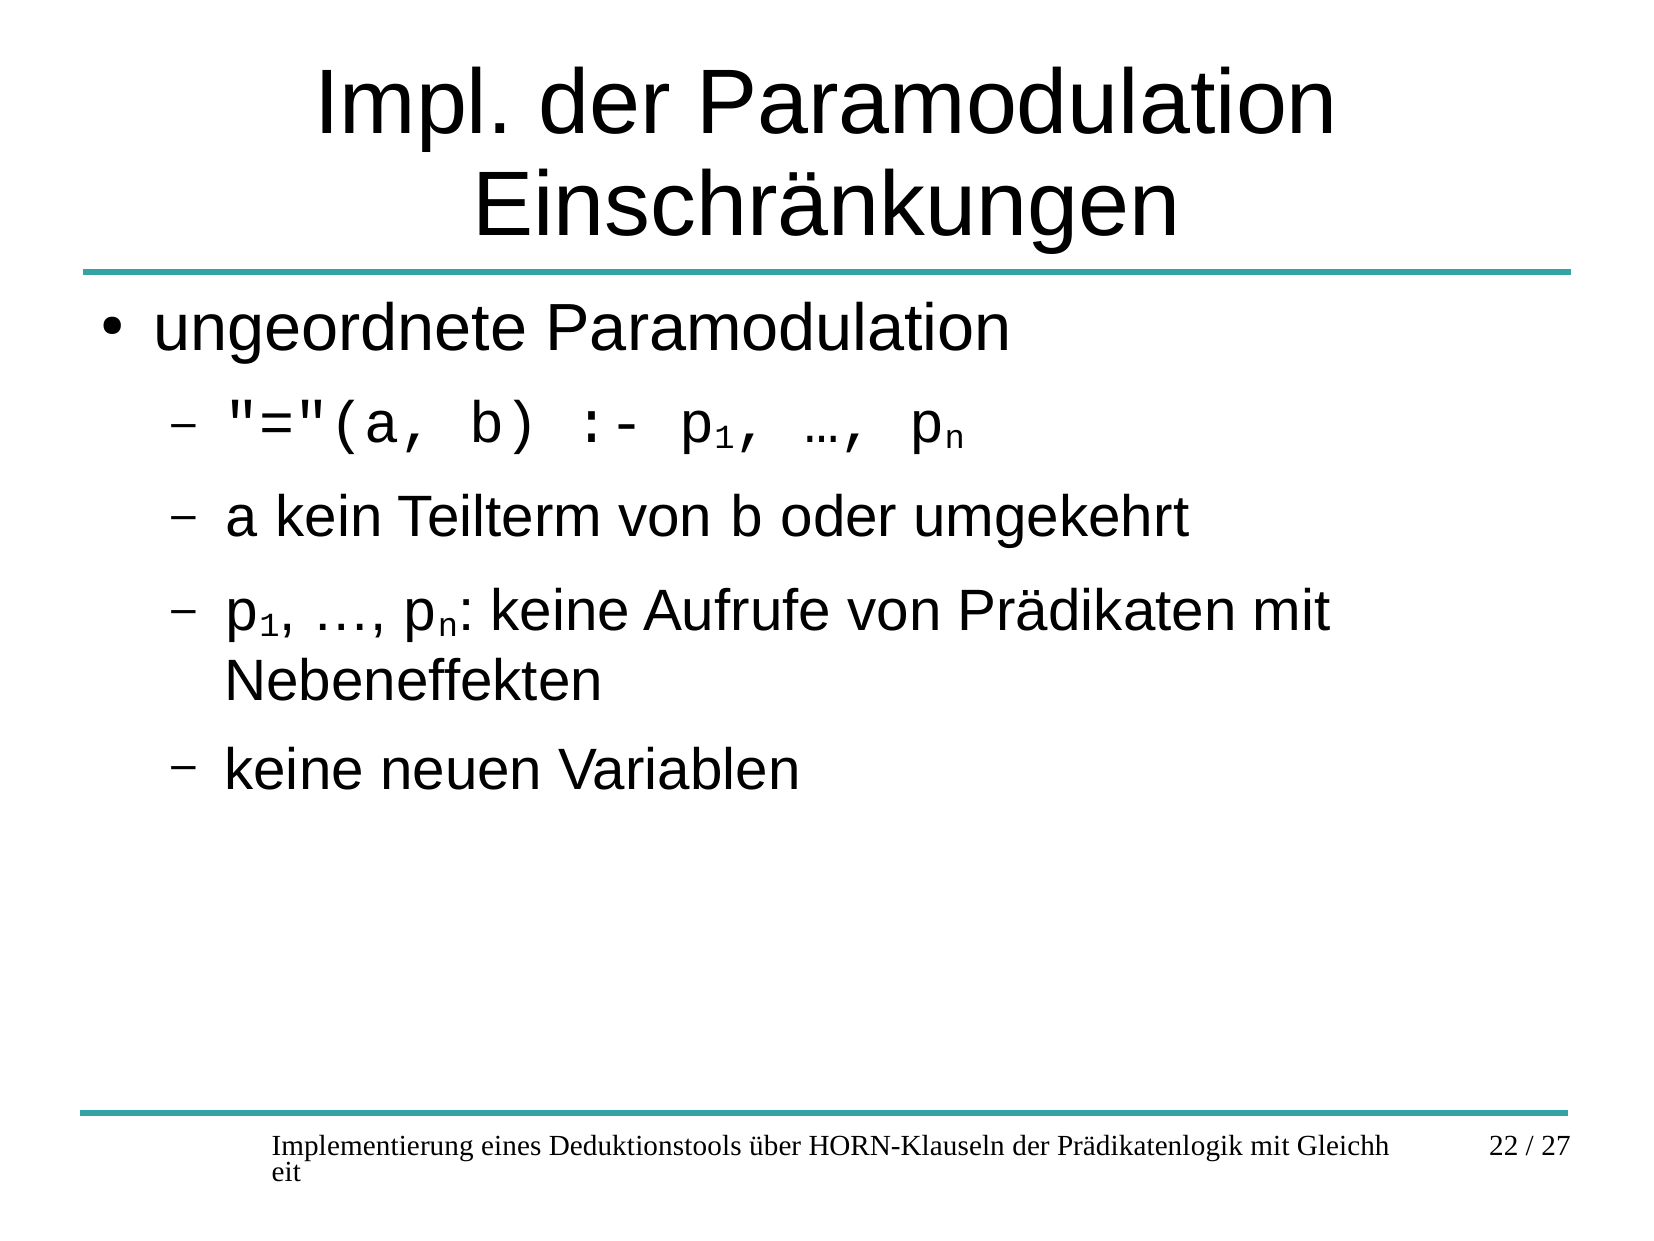

# Impl. der Paramodulation Einschränkungen
ungeordnete Paramodulation
"="(a, b) :- p1, …, pn
a kein Teilterm von b oder umgekehrt
p1, …, pn: keine Aufrufe von Prädikaten mit Nebeneffekten
keine neuen Variablen
Implementierung eines Deduktionstools über HORN-Klauseln der Prädikatenlogik mit Gleichheit
22